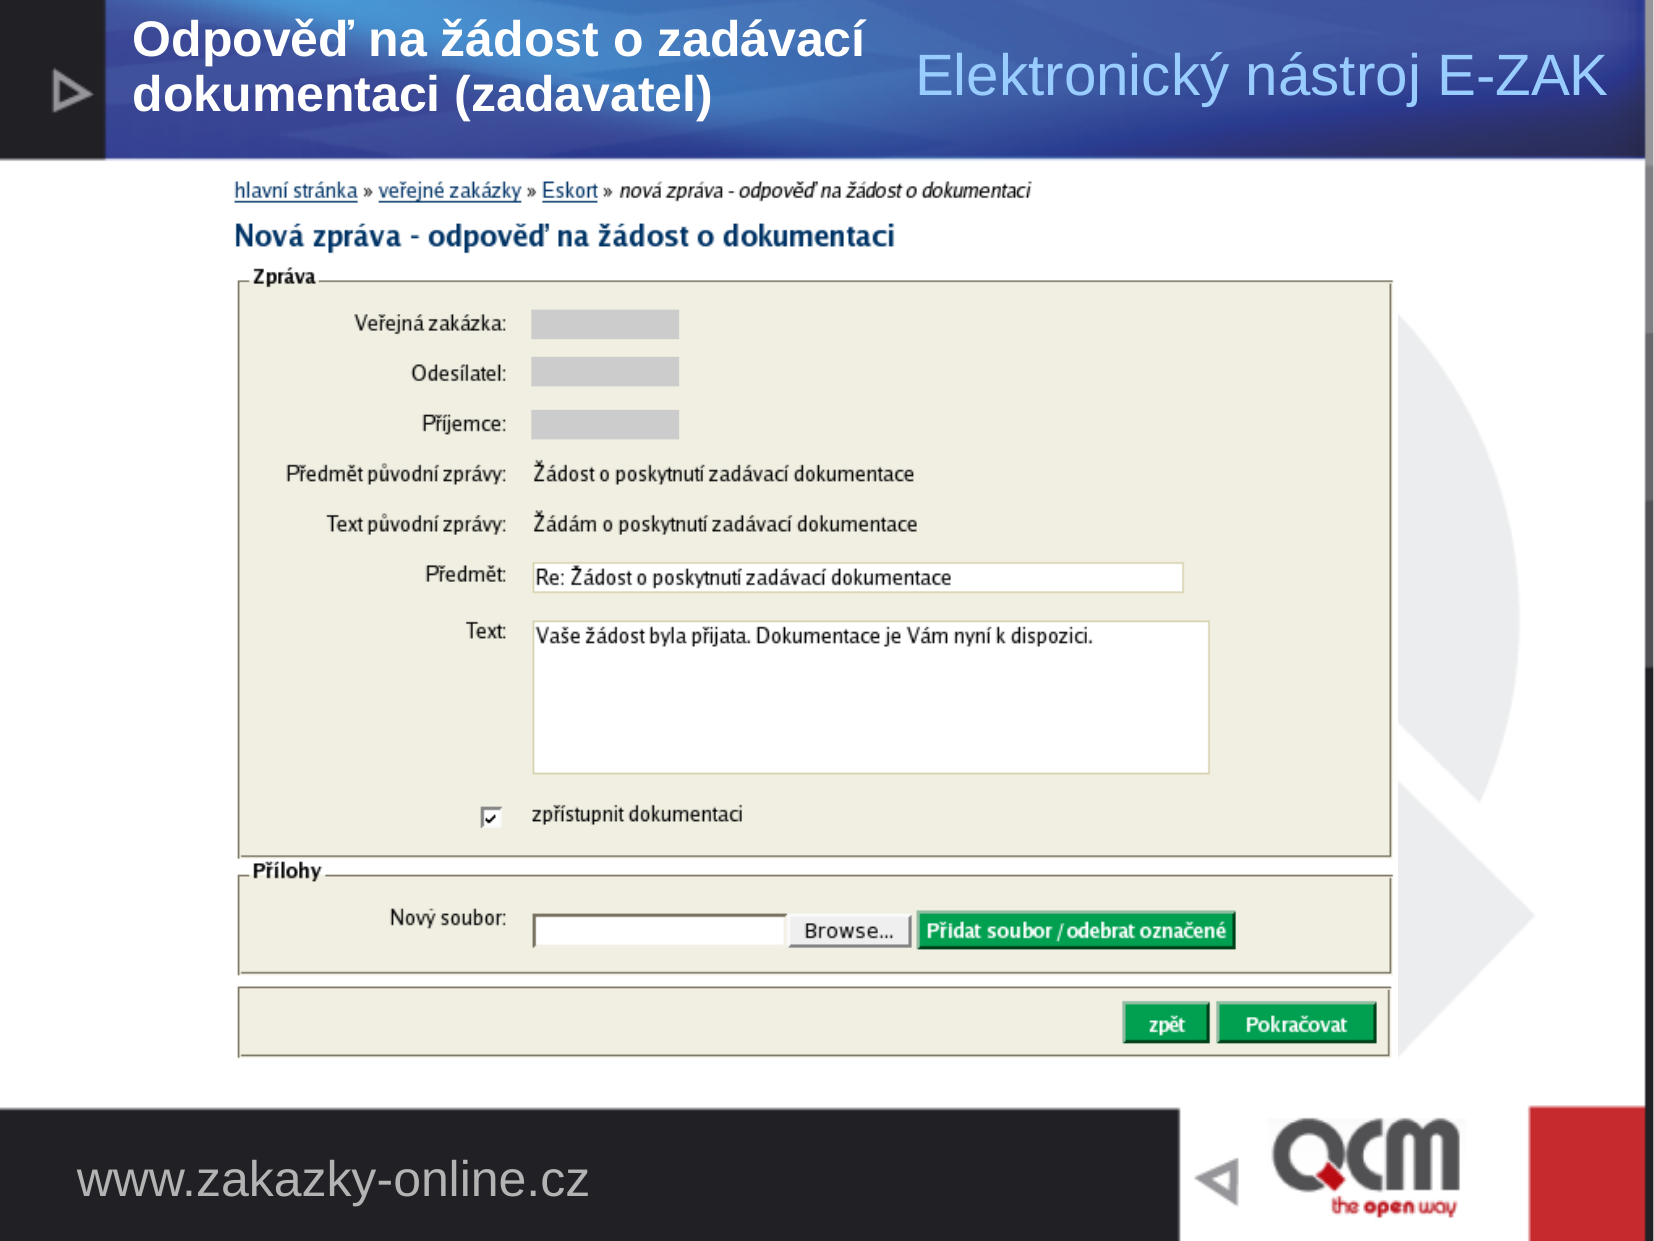

Odpověď na žádost o zadávací dokumentaci (zadavatel)